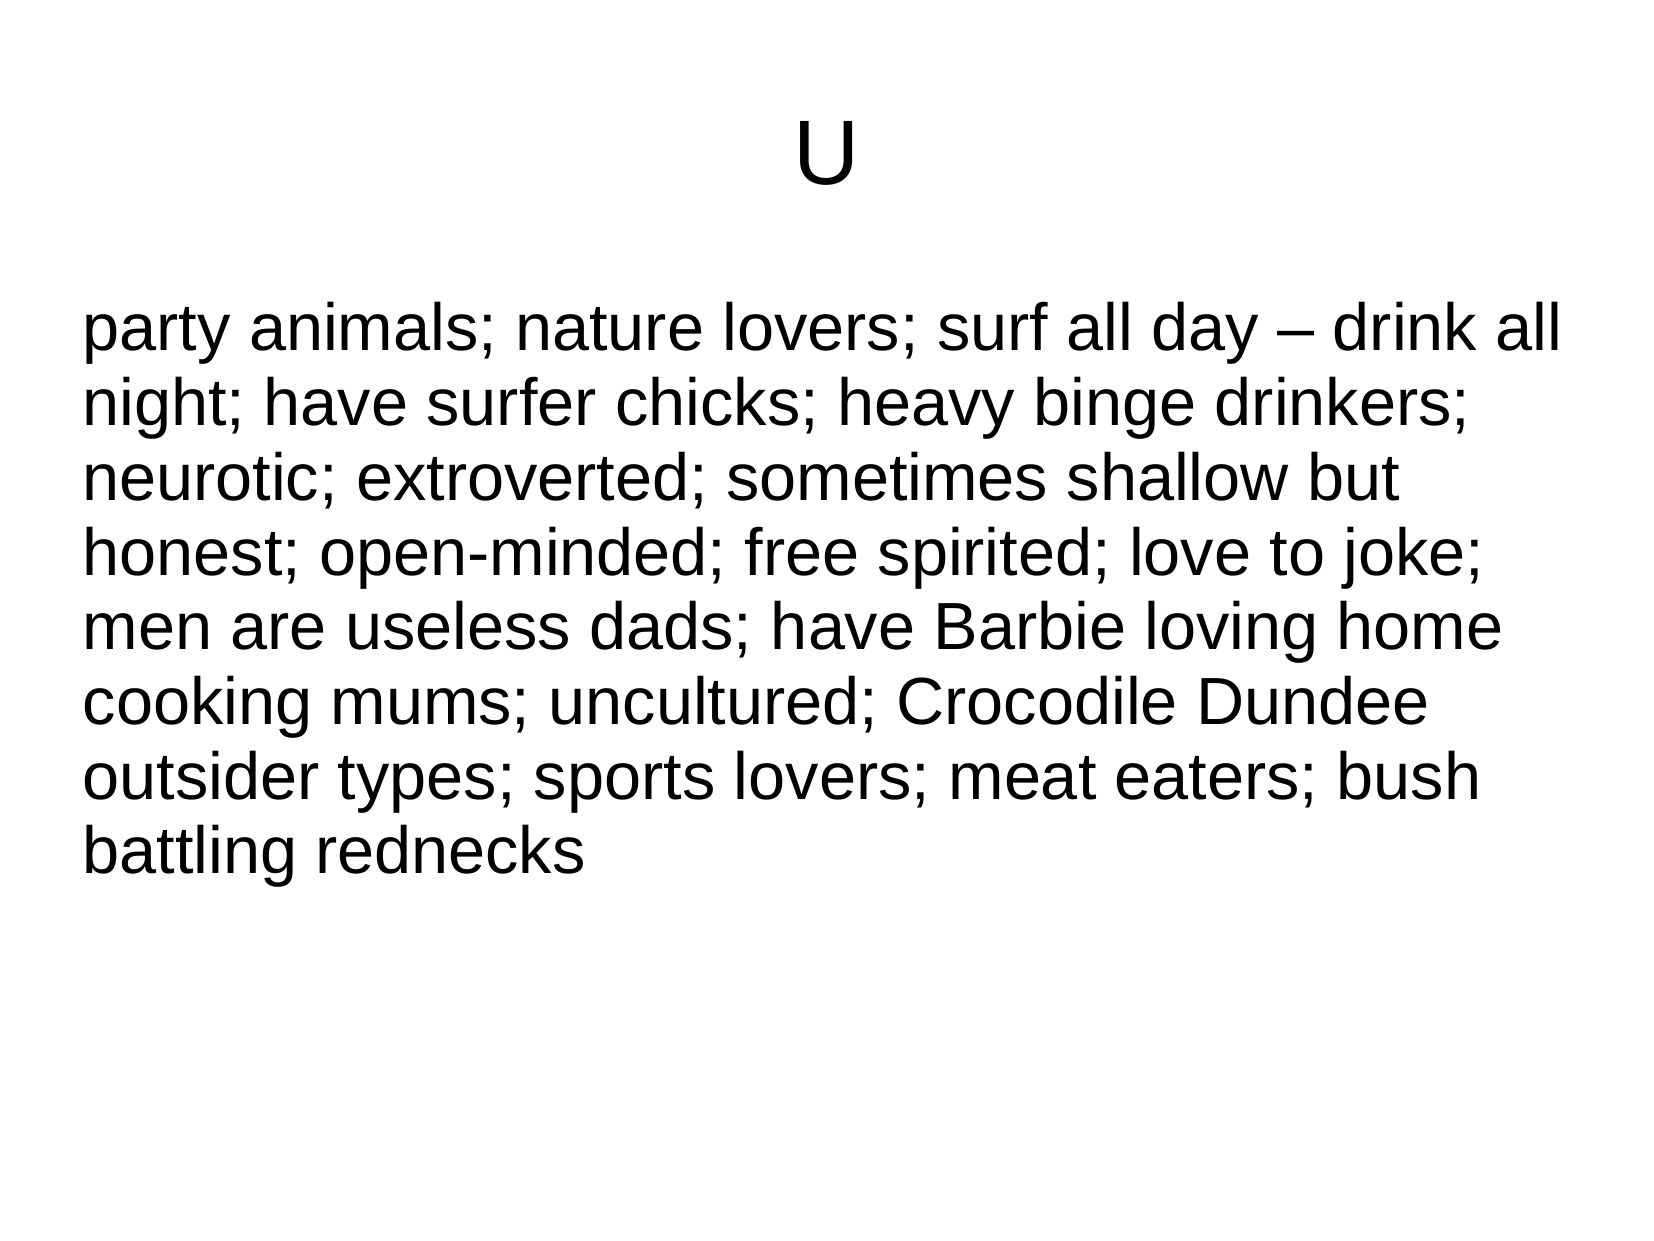

# U
party animals; nature lovers; surf all day – drink all night; have surfer chicks; heavy binge drinkers; neurotic; extroverted; sometimes shallow but honest; open-minded; free spirited; love to joke; men are useless dads; have Barbie loving home cooking mums; uncultured; Crocodile Dundee outsider types; sports lovers; meat eaters; bush battling rednecks